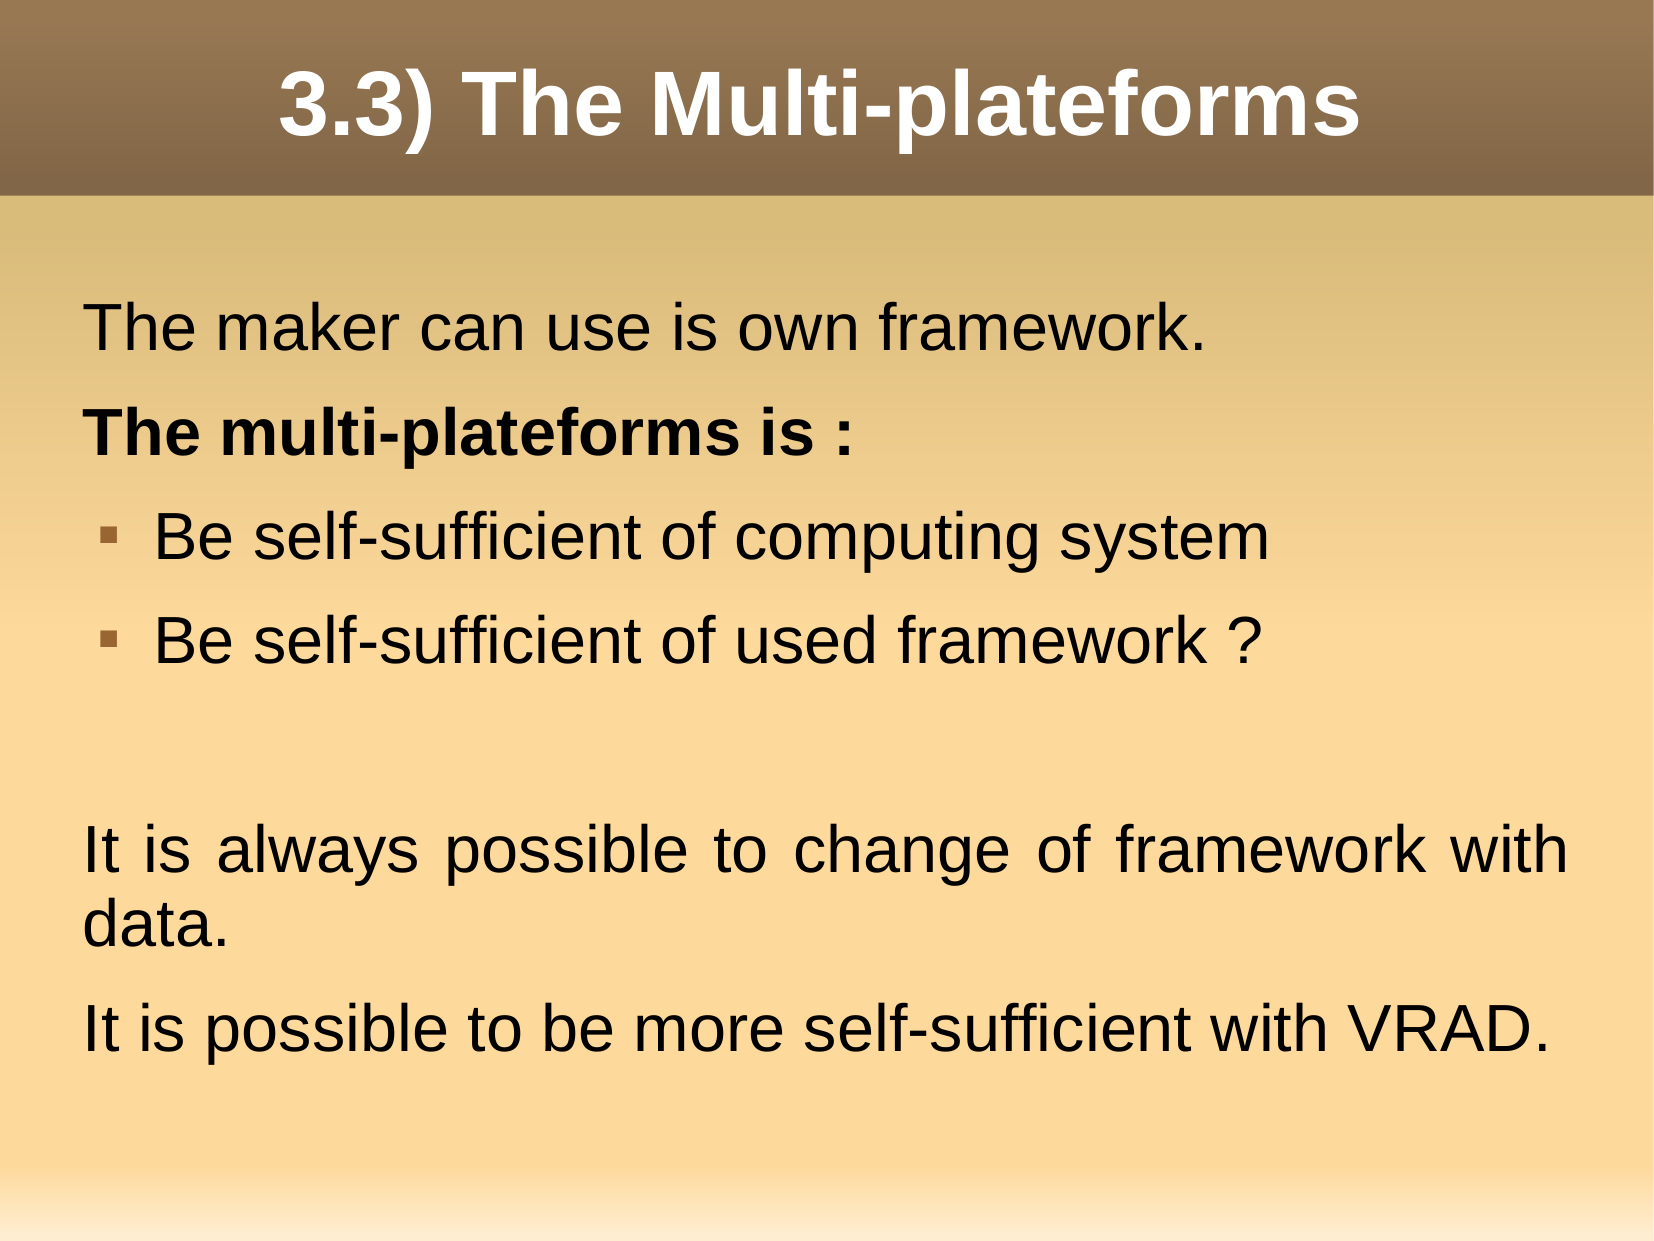

# 3.3) The Multi-plateforms
The maker can use is own framework.
The multi-plateforms is :
Be self-sufficient of computing system
Be self-sufficient of used framework ?
It is always possible to change of framework with data.
It is possible to be more self-sufficient with VRAD.